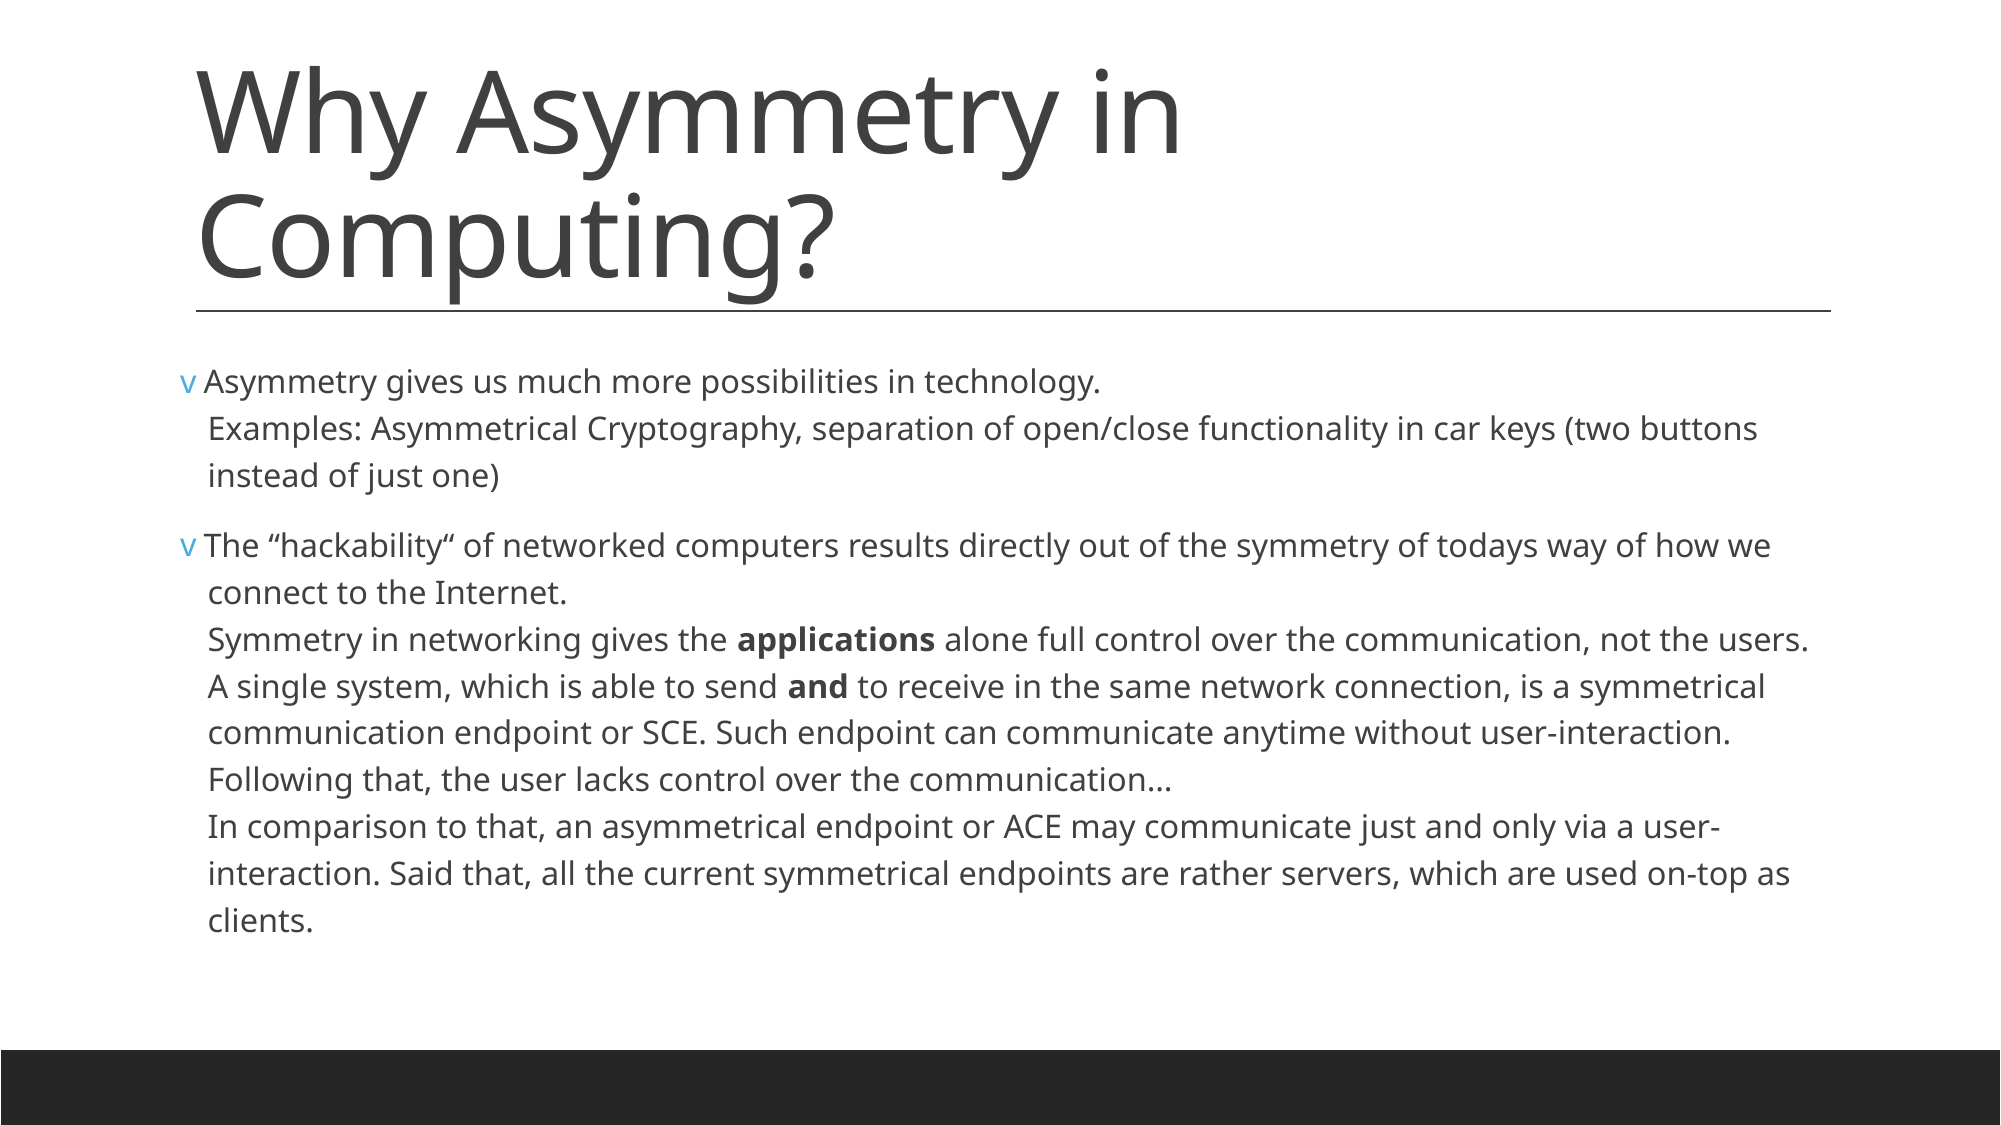

# Why Asymmetry in Computing?
 Asymmetry gives us much more possibilities in technology.
Examples: Asymmetrical Cryptography, separation of open/close functionality in car keys (two buttons instead of just one)
 The “hackability“ of networked computers results directly out of the symmetry of todays way of how we connect to the Internet.
Symmetry in networking gives the applications alone full control over the communication, not the users.
A single system, which is able to send and to receive in the same network connection, is a symmetrical communication endpoint or SCE. Such endpoint can communicate anytime without user-interaction. Following that, the user lacks control over the communication…
In comparison to that, an asymmetrical endpoint or ACE may communicate just and only via a user-interaction. Said that, all the current symmetrical endpoints are rather servers, which are used on-top as clients.